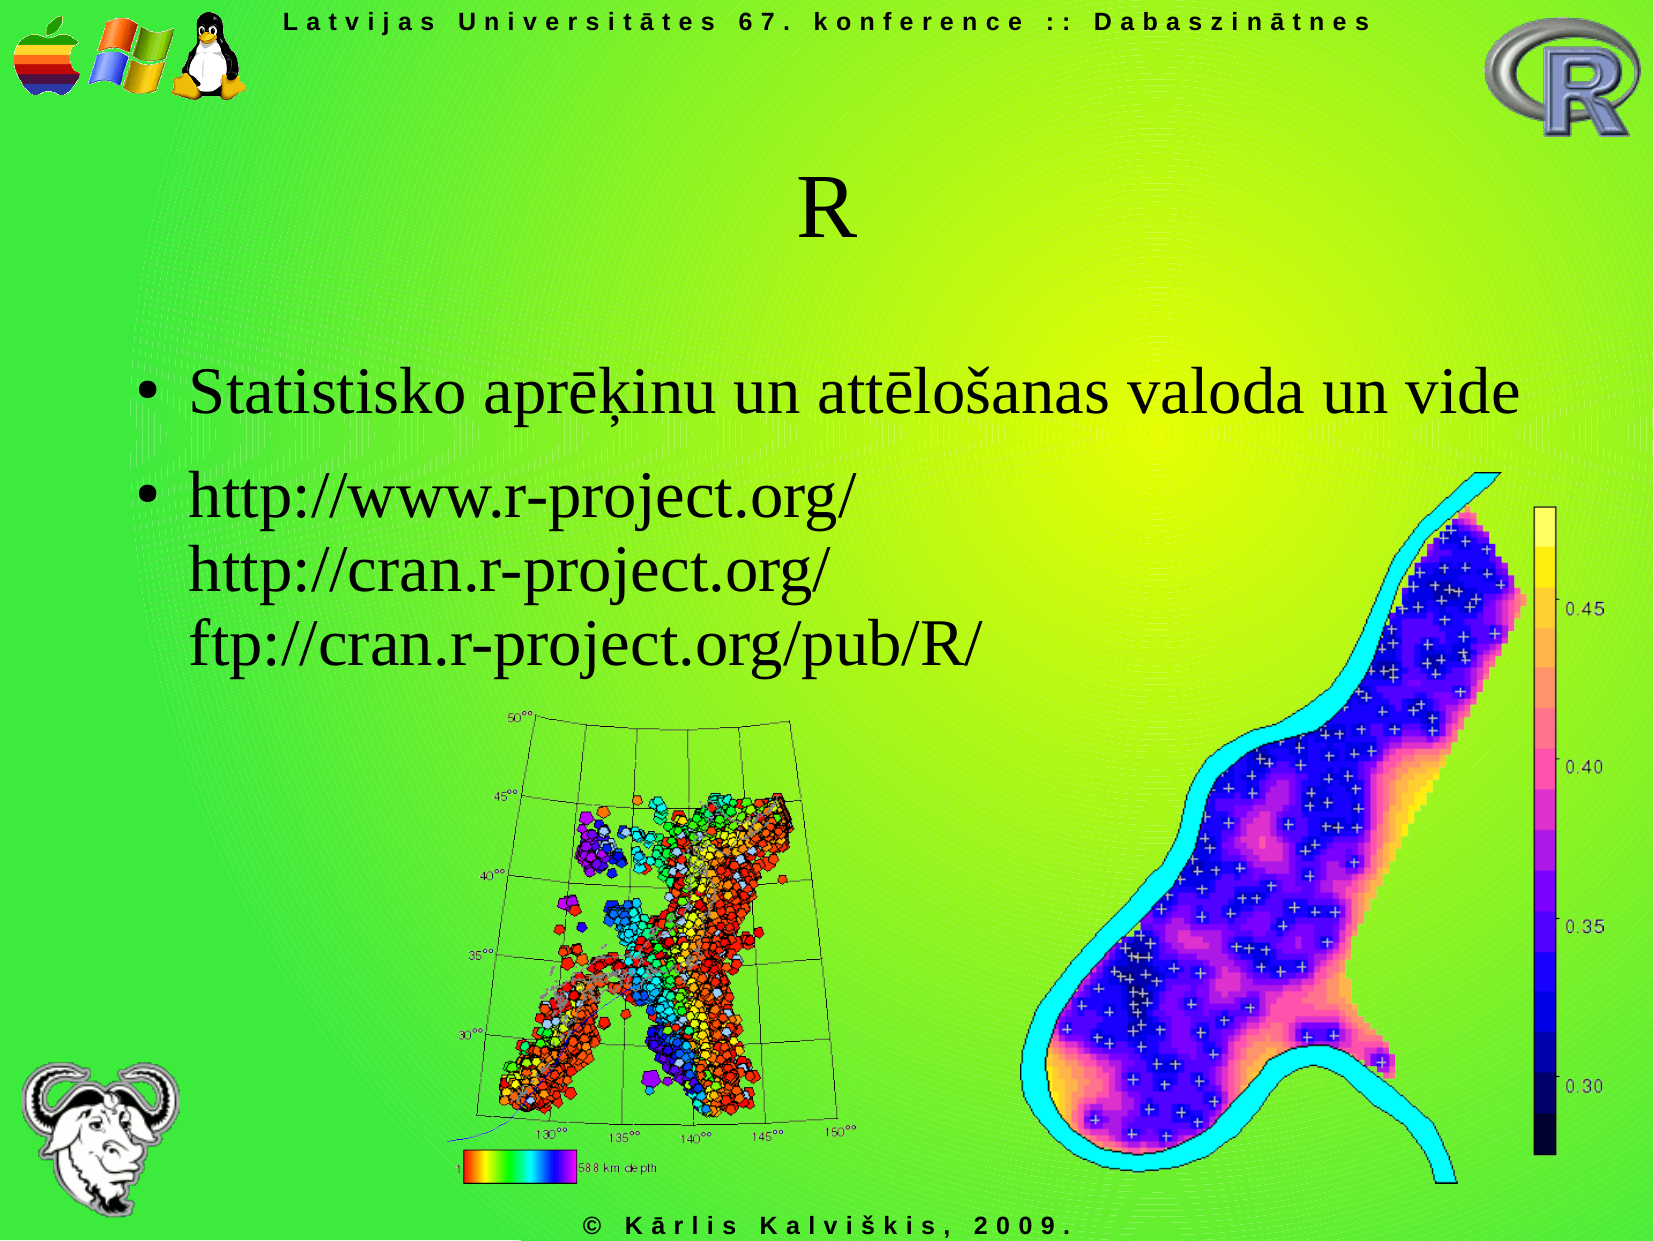

# R
Statistisko aprēķinu un attēlošanas valoda un vide
http://www.r-project.org/
http://cran.r-project.org/
ftp://cran.r-project.org/pub/R/